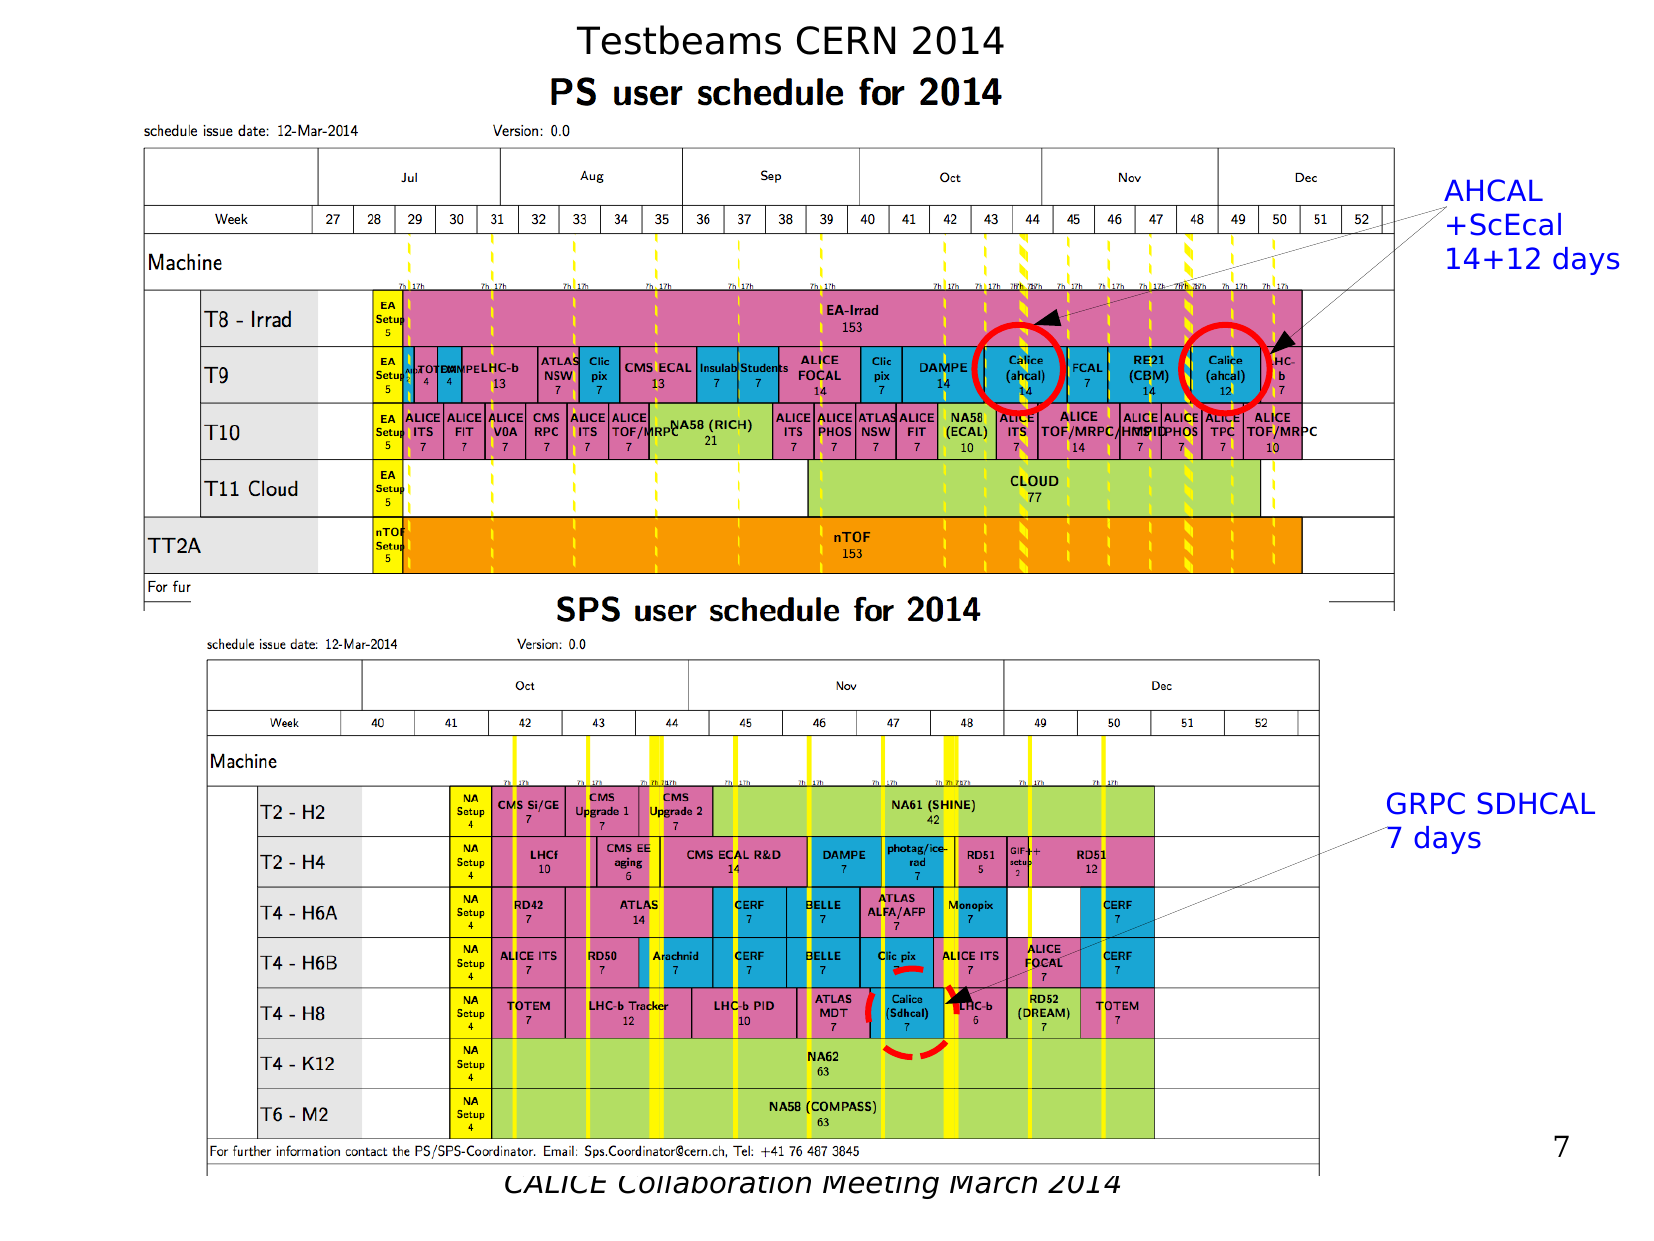

Testbeams CERN 2014
AHCAL
+ScEcal
14+12 days
GRPC SDHCAL
7 days
7